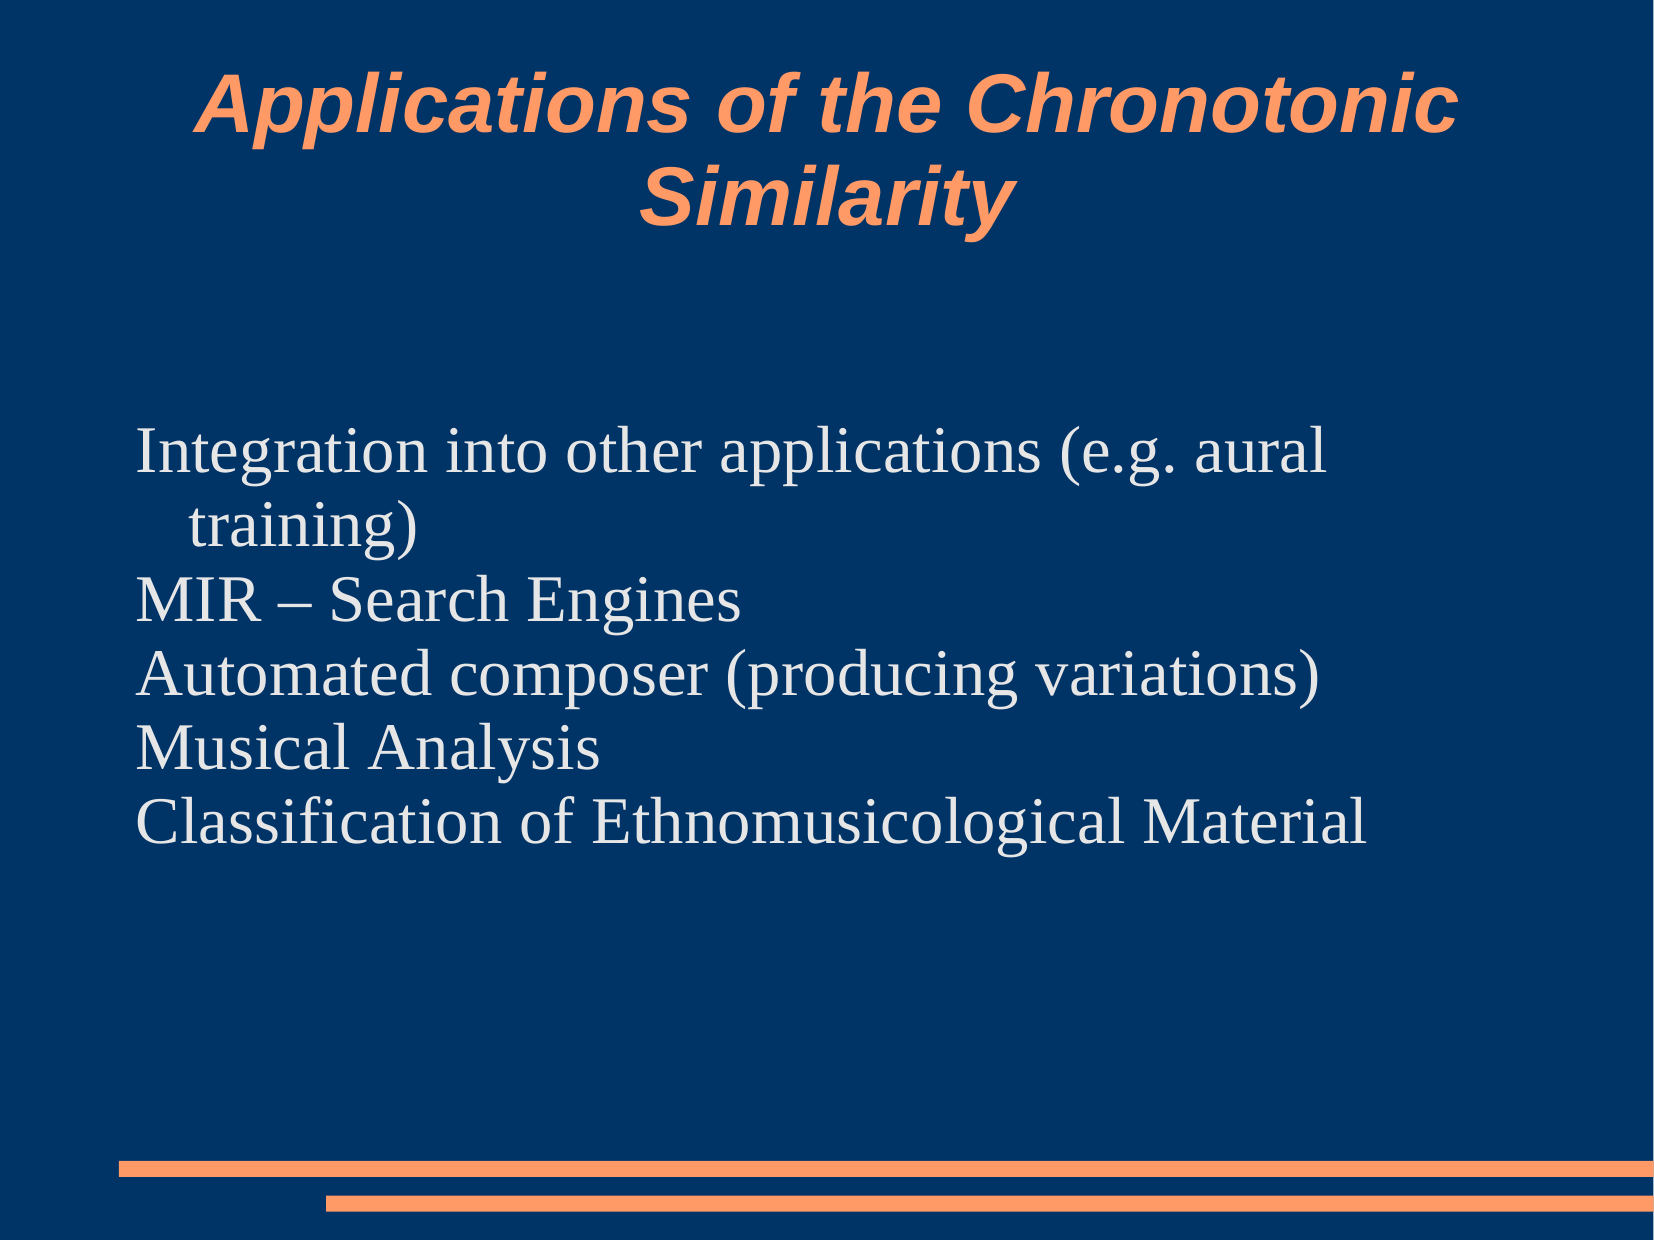

# Applications of the Chronotonic Similarity
Integration into other applications (e.g. aural training)
MIR – Search Engines
Automated composer (producing variations)
Musical Analysis
Classification of Ethnomusicological Material